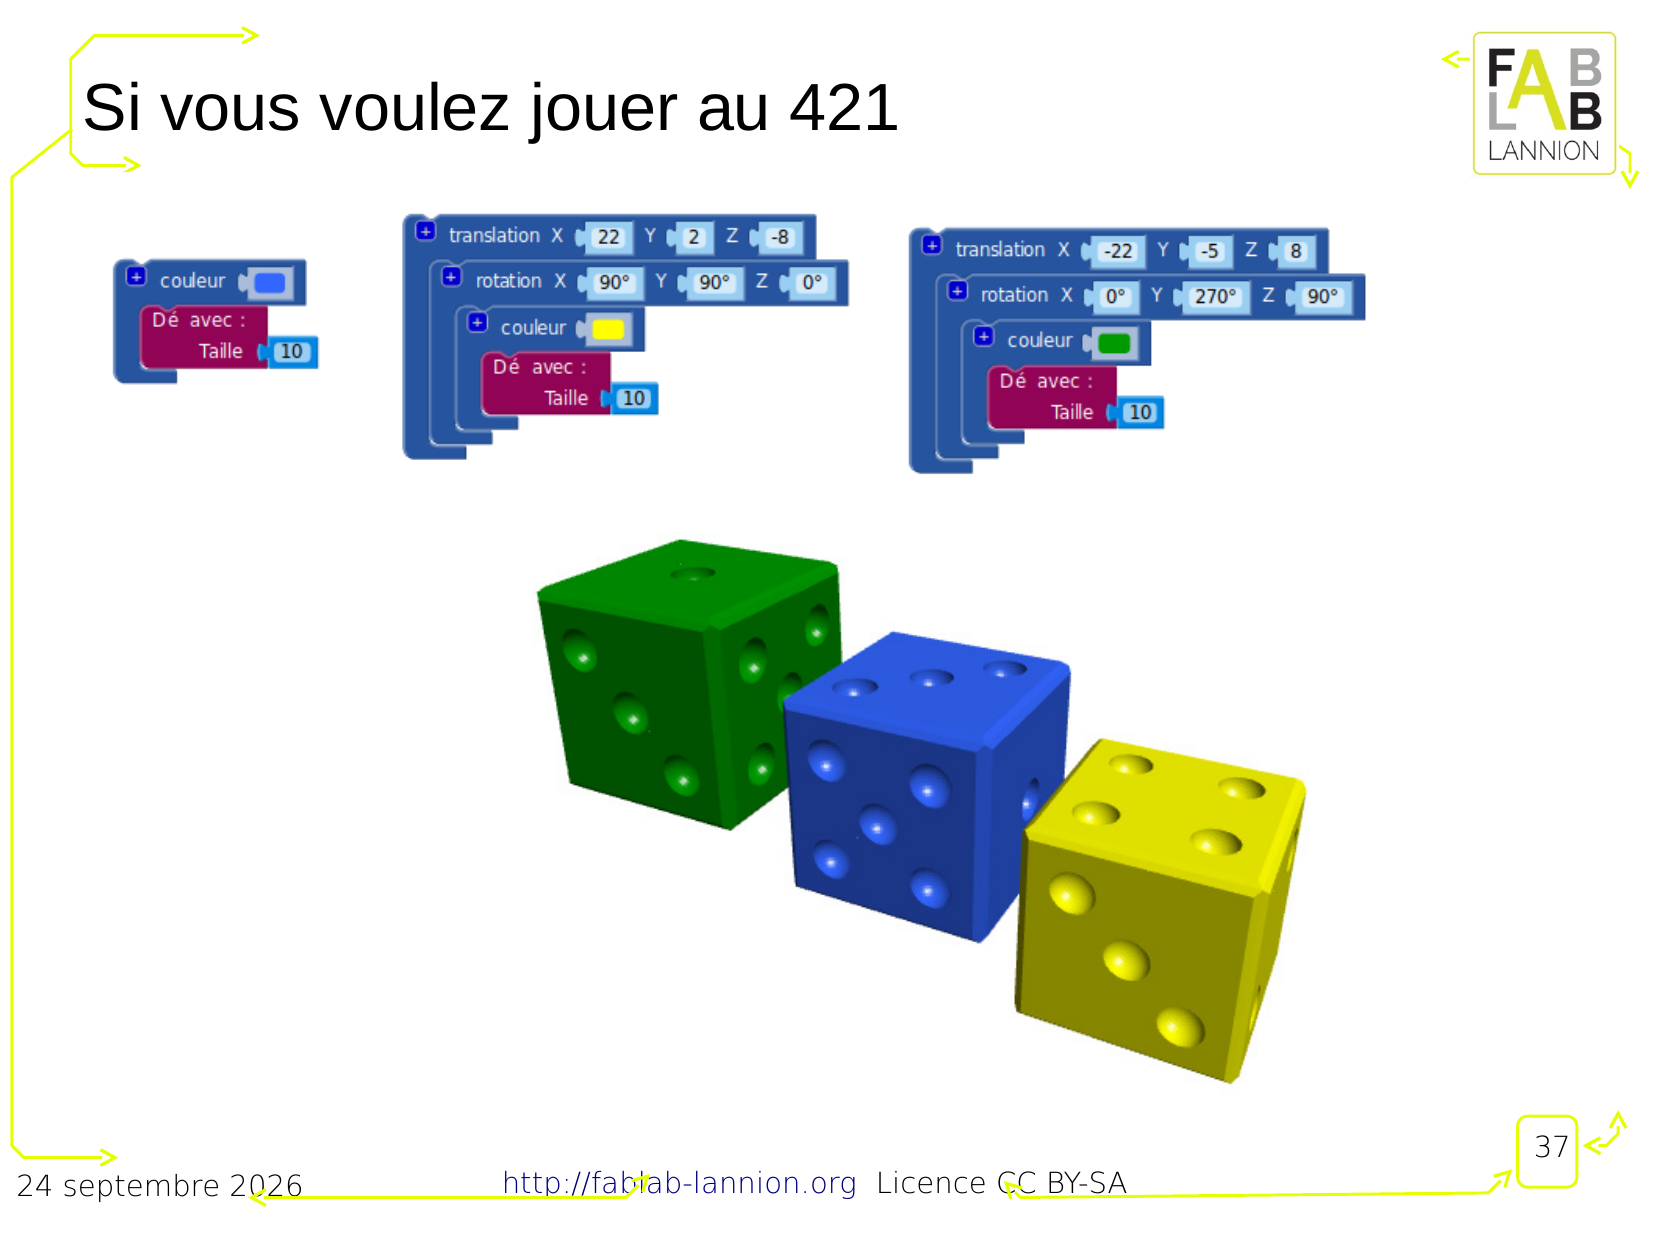

# Si vous voulez jouer au 421
37